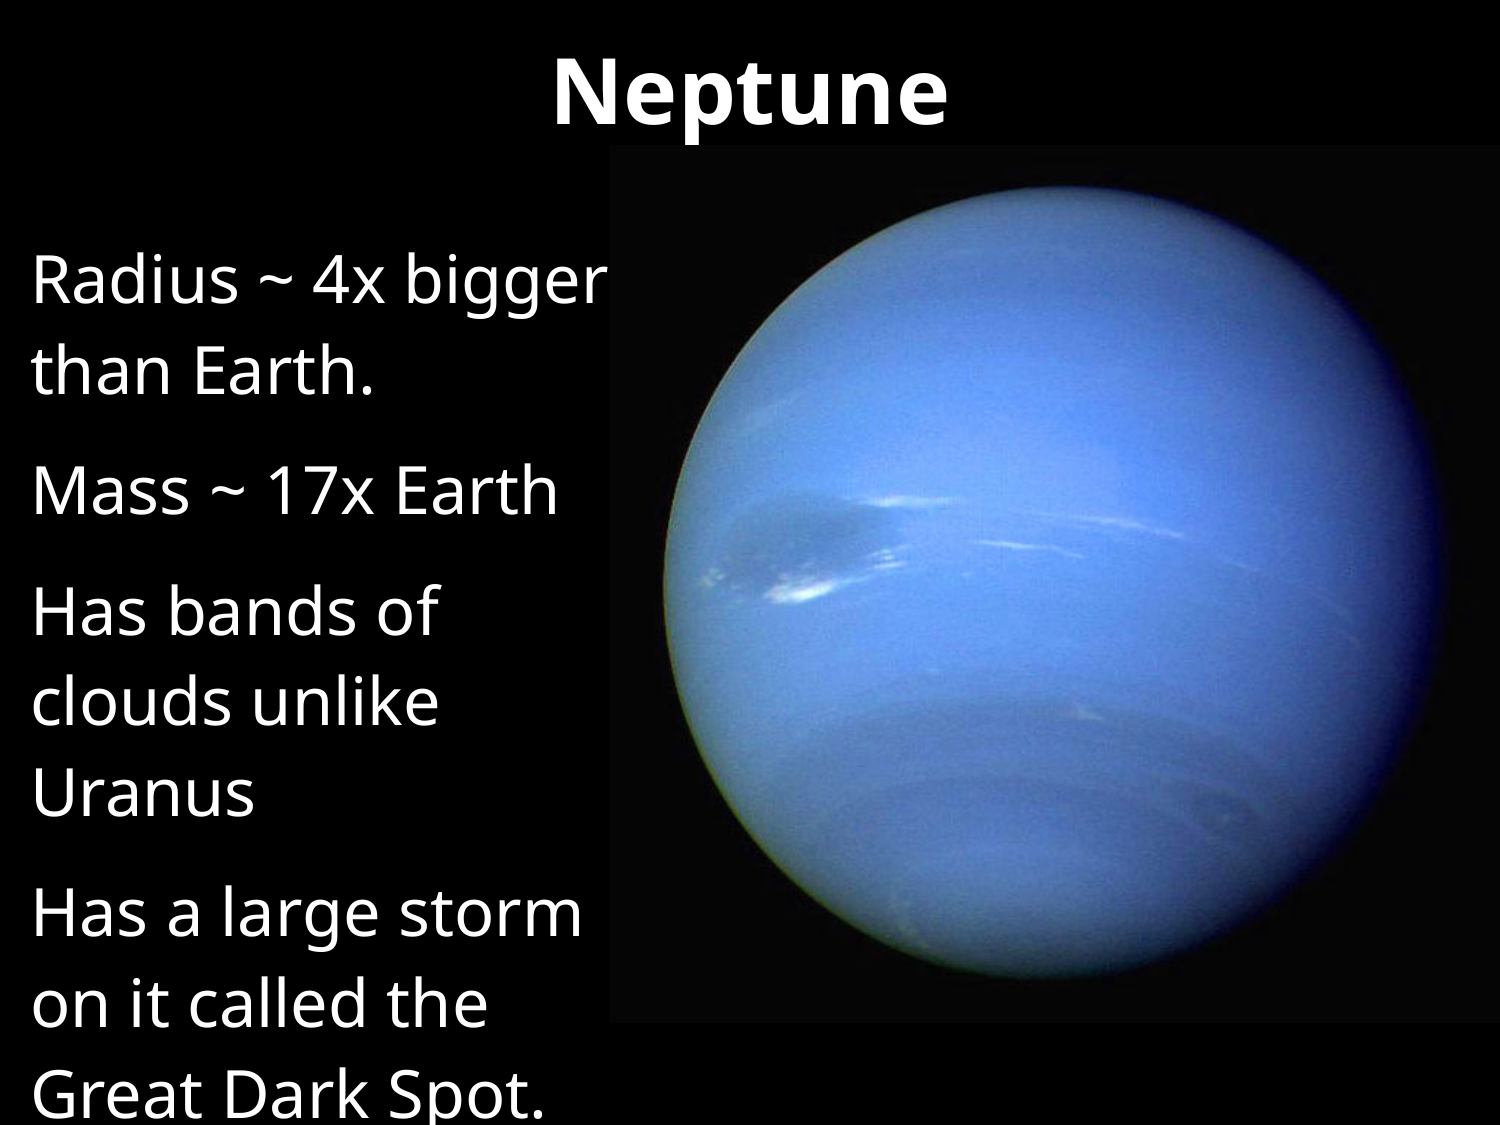

# Neptune
Radius ~ 4x bigger than Earth.
Mass ~ 17x Earth
Has bands of clouds unlike Uranus
Has a large storm on it called the Great Dark Spot.